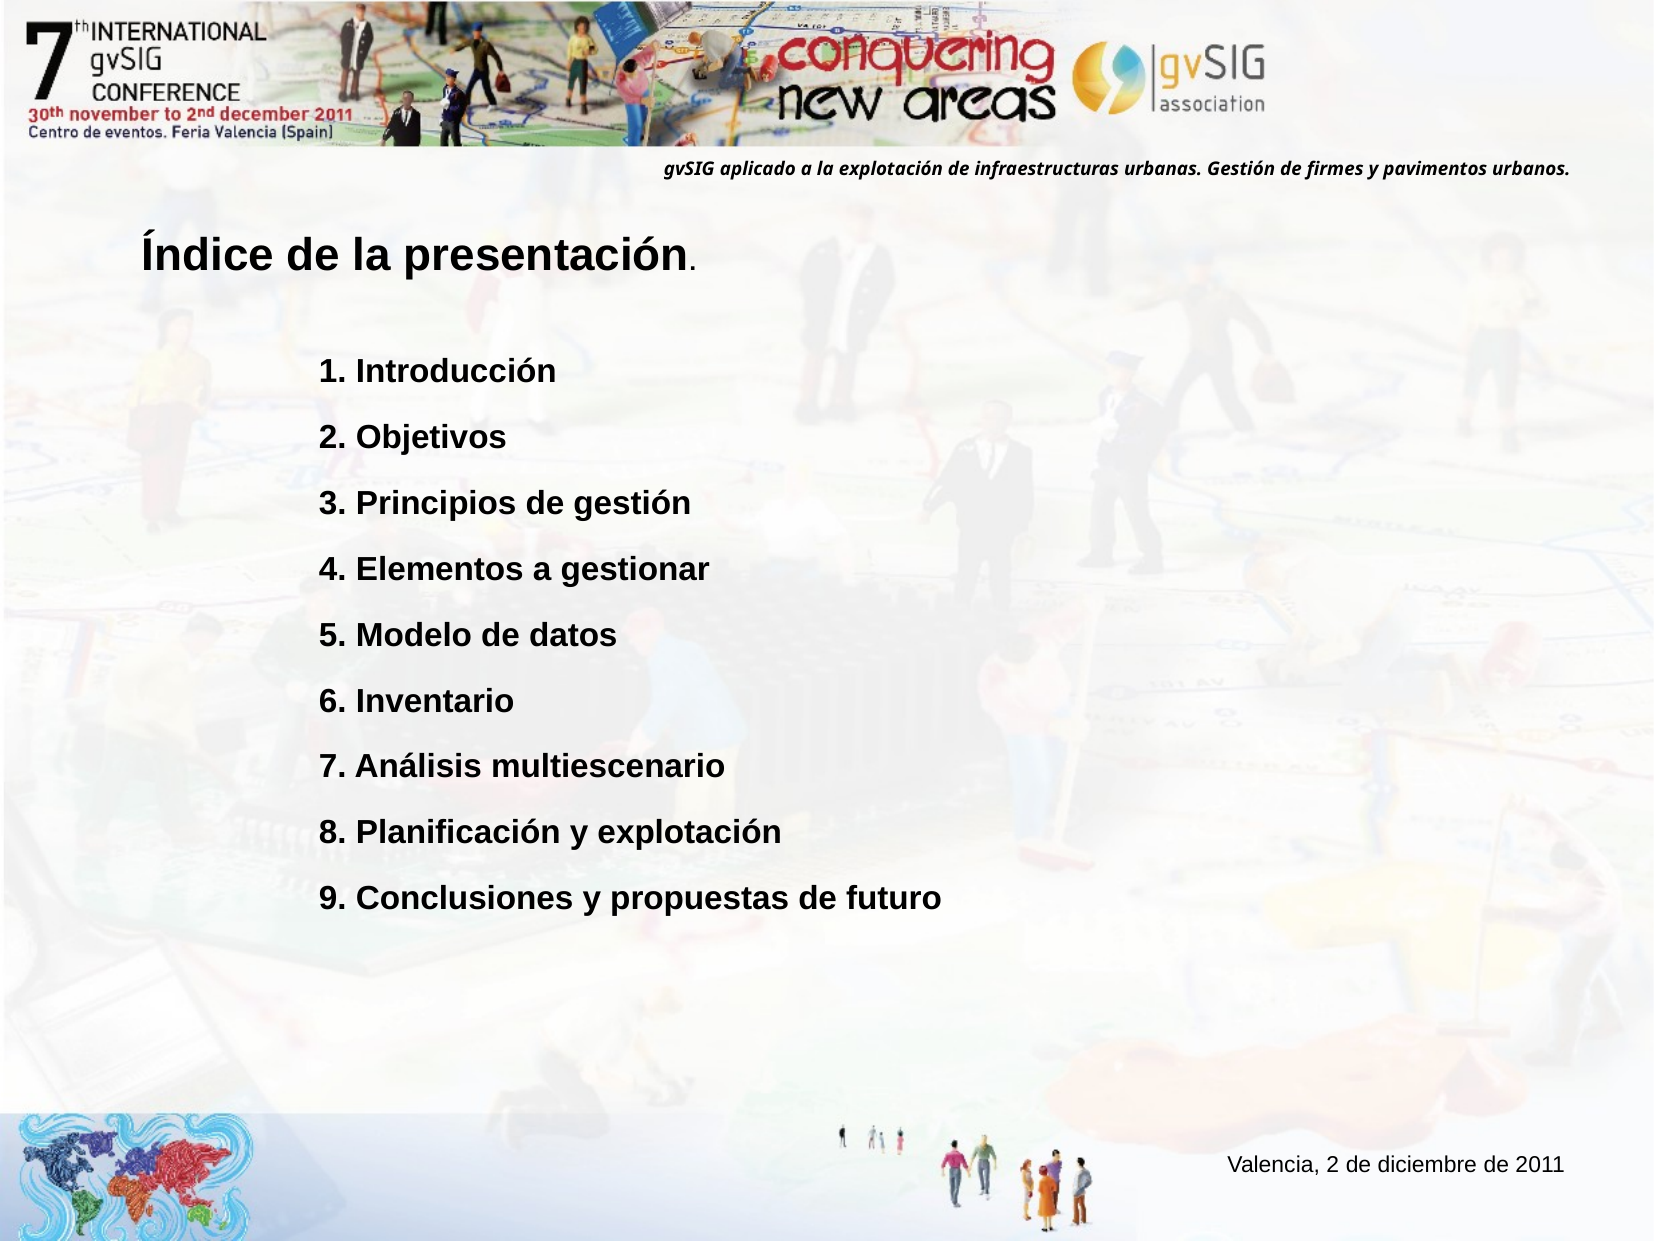

gvSIG aplicado a la explotación de infraestructuras urbanas. Gestión de firmes y pavimentos urbanos.
# Índice de la presentación.
1. Introducción
2. Objetivos
3. Principios de gestión
4. Elementos a gestionar
5. Modelo de datos
6. Inventario
7. Análisis multiescenario
8. Planificación y explotación
9. Conclusiones y propuestas de futuro